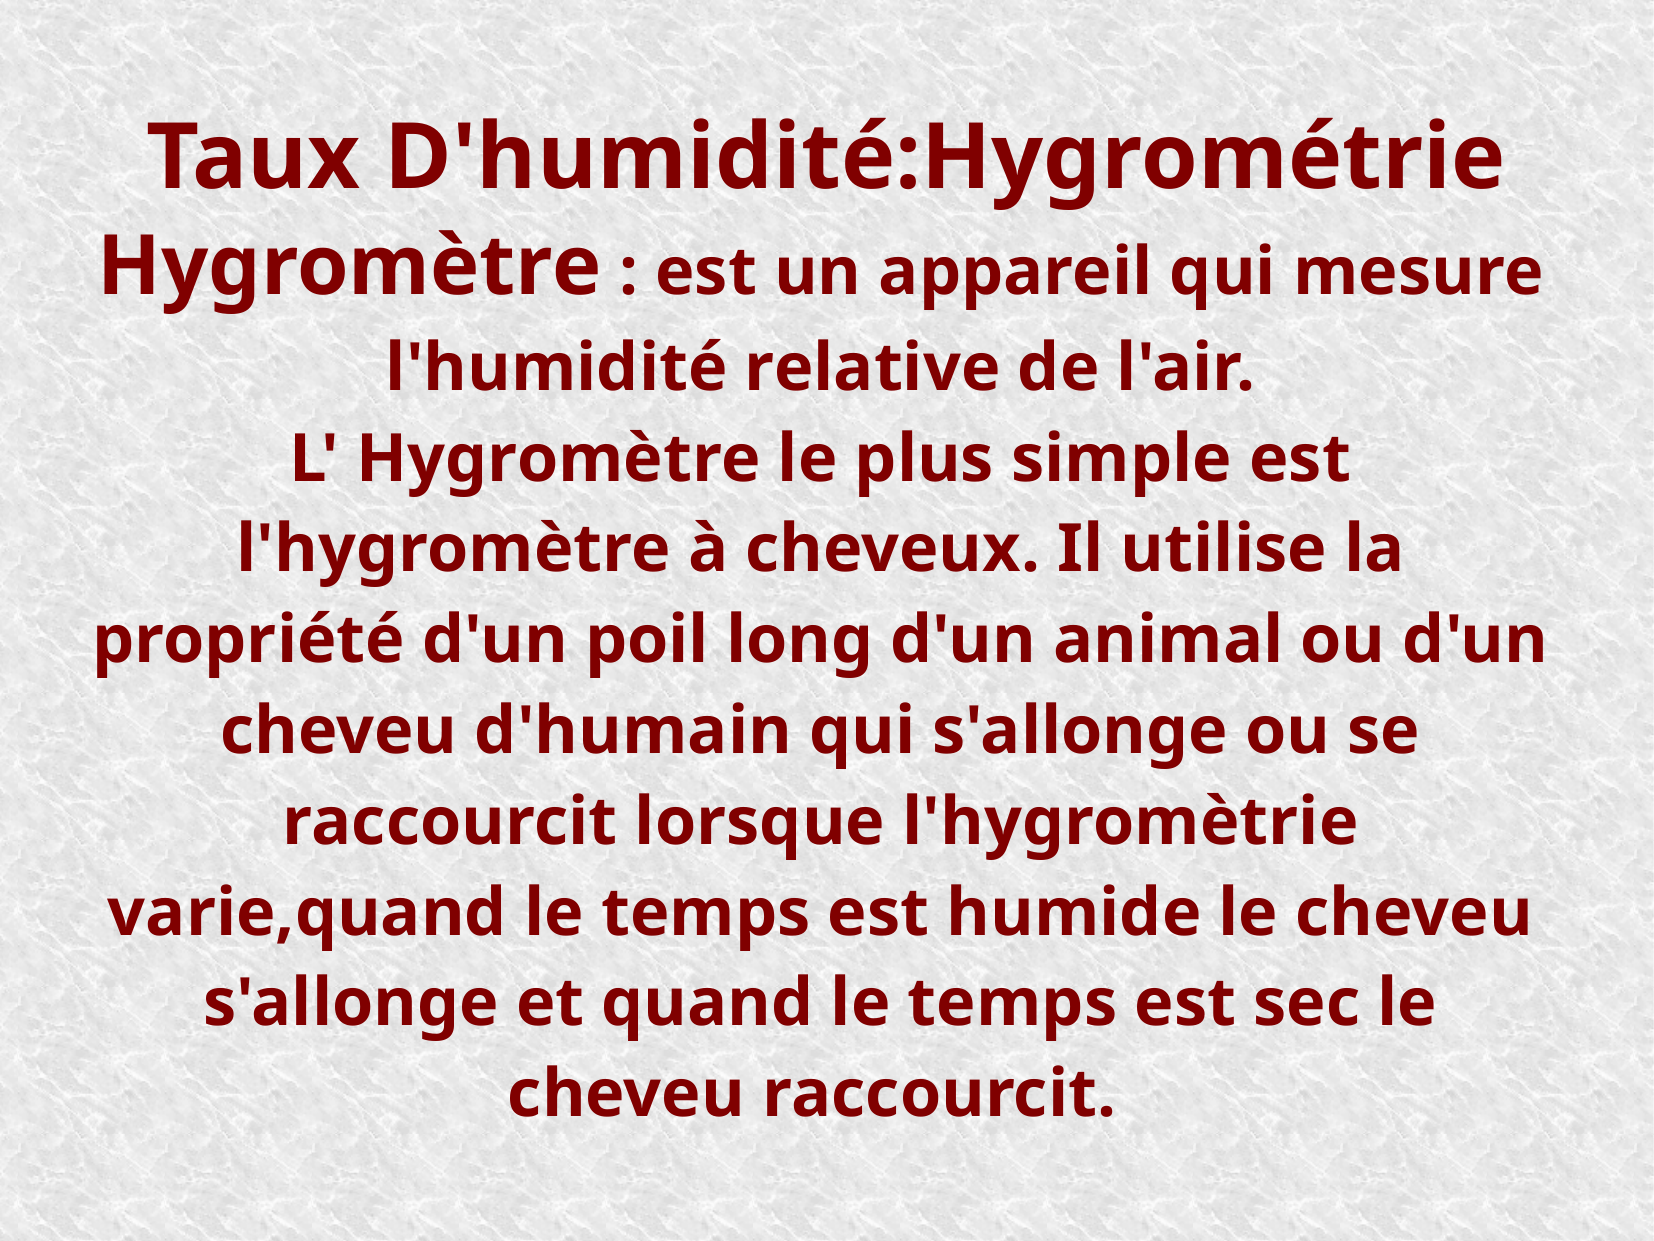

# Taux D'humidité:Hygrométrie
Hygromètre : est un appareil qui mesure l'humidité relative de l'air.
L' Hygromètre le plus simple est l'hygromètre à cheveux. Il utilise la propriété d'un poil long d'un animal ou d'un cheveu d'humain qui s'allonge ou se raccourcit lorsque l'hygromètrie varie,quand le temps est humide le cheveu s'allonge et quand le temps est sec le cheveu raccourcit.